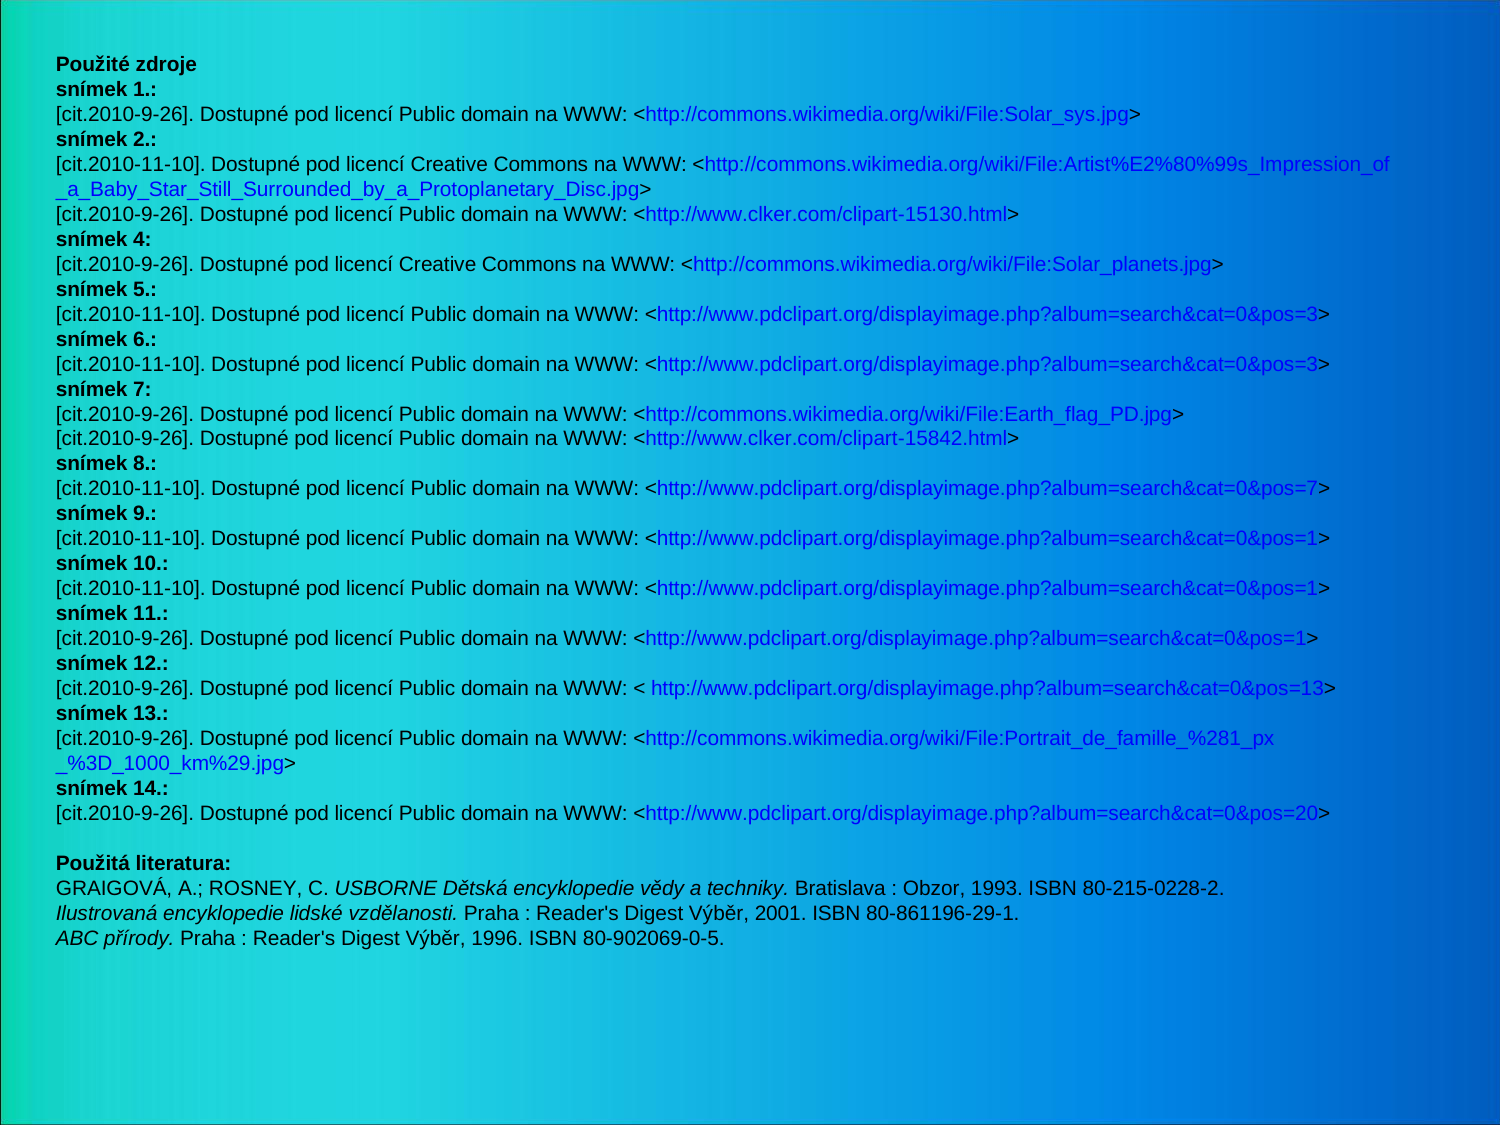

Použité zdroje
snímek 1.:
[cit.2010-9-26]. Dostupné pod licencí Public domain na WWW: <http://commons.wikimedia.org/wiki/File:Solar_sys.jpg>
snímek 2.:
[cit.2010-11-10]. Dostupné pod licencí Creative Commons na WWW: <http://commons.wikimedia.org/wiki/File:Artist%E2%80%99s_Impression_of_a_Baby_Star_Still_Surrounded_by_a_Protoplanetary_Disc.jpg>
[cit.2010-9-26]. Dostupné pod licencí Public domain na WWW: <http://www.clker.com/clipart-15130.html>
snímek 4:
[cit.2010-9-26]. Dostupné pod licencí Creative Commons na WWW: <http://commons.wikimedia.org/wiki/File:Solar_planets.jpg>
snímek 5.:
[cit.2010-11-10]. Dostupné pod licencí Public domain na WWW: <http://www.pdclipart.org/displayimage.php?album=search&cat=0&pos=3>
snímek 6.:
[cit.2010-11-10]. Dostupné pod licencí Public domain na WWW: <http://www.pdclipart.org/displayimage.php?album=search&cat=0&pos=3>
snímek 7:
[cit.2010-9-26]. Dostupné pod licencí Public domain na WWW: <http://commons.wikimedia.org/wiki/File:Earth_flag_PD.jpg>
[cit.2010-9-26]. Dostupné pod licencí Public domain na WWW: <http://www.clker.com/clipart-15842.html>
snímek 8.:
[cit.2010-11-10]. Dostupné pod licencí Public domain na WWW: <http://www.pdclipart.org/displayimage.php?album=search&cat=0&pos=7>
snímek 9.:
[cit.2010-11-10]. Dostupné pod licencí Public domain na WWW: <http://www.pdclipart.org/displayimage.php?album=search&cat=0&pos=1>
snímek 10.:
[cit.2010-11-10]. Dostupné pod licencí Public domain na WWW: <http://www.pdclipart.org/displayimage.php?album=search&cat=0&pos=1>
snímek 11.:
[cit.2010-9-26]. Dostupné pod licencí Public domain na WWW: <http://www.pdclipart.org/displayimage.php?album=search&cat=0&pos=1>
snímek 12.:
[cit.2010-9-26]. Dostupné pod licencí Public domain na WWW: < http://www.pdclipart.org/displayimage.php?album=search&cat=0&pos=13>
snímek 13.:
[cit.2010-9-26]. Dostupné pod licencí Public domain na WWW: <http://commons.wikimedia.org/wiki/File:Portrait_de_famille_%281_px_%3D_1000_km%29.jpg>
snímek 14.:
[cit.2010-9-26]. Dostupné pod licencí Public domain na WWW: <http://www.pdclipart.org/displayimage.php?album=search&cat=0&pos=20>
Použitá literatura:
GRAIGOVÁ, A.; ROSNEY, C. USBORNE Dětská encyklopedie vědy a techniky. Bratislava : Obzor, 1993. ISBN 80-215-0228-2.
Ilustrovaná encyklopedie lidské vzdělanosti. Praha : Reader's Digest Výběr, 2001. ISBN 80-861196-29-1.
ABC přírody. Praha : Reader's Digest Výběr, 1996. ISBN 80-902069-0-5.